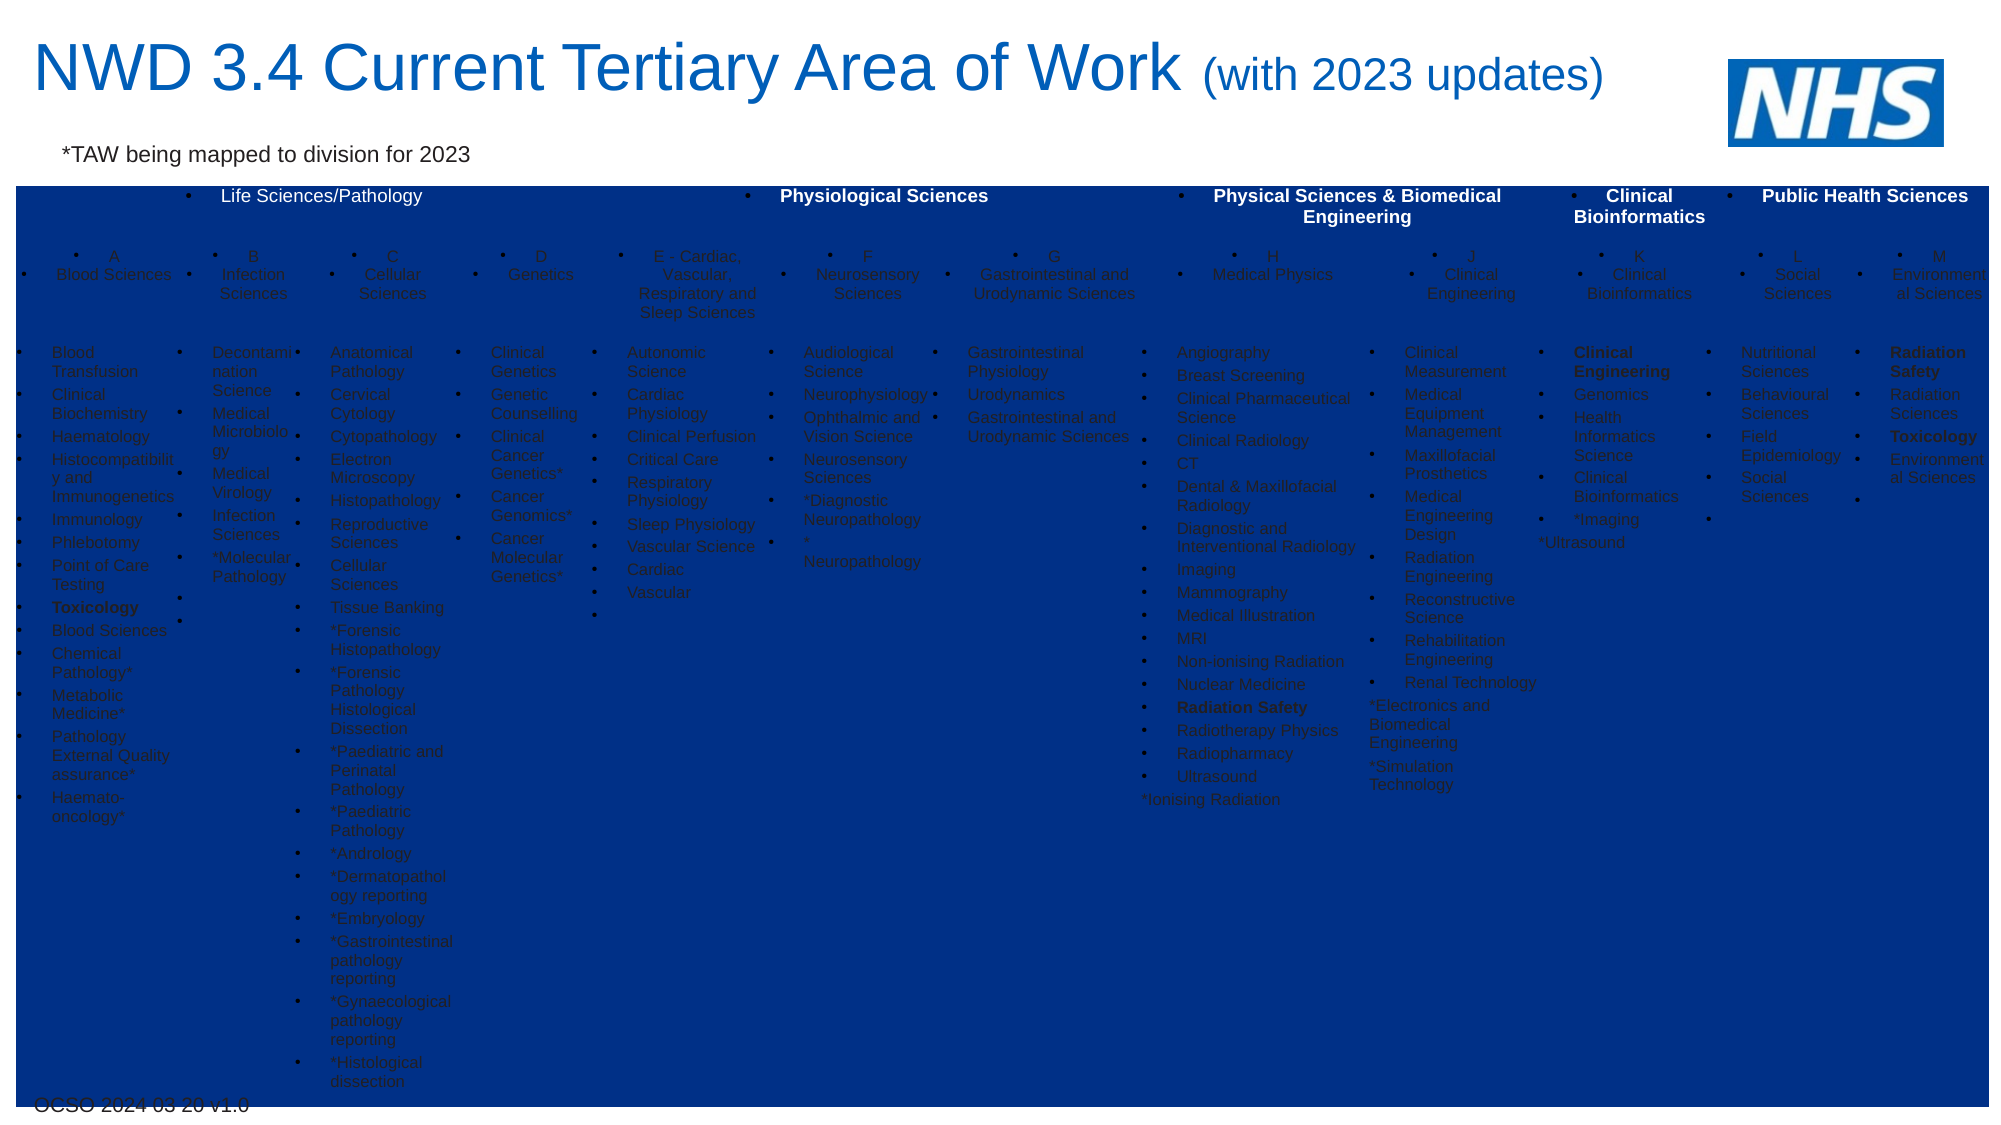

# NWD 3.4 Current Tertiary Area of Work (with 2023 updates)
*TAW being mapped to division for 2023
| Life Sciences/Pathology | | | | Physiological Sciences | | | Physical Sciences & Biomedical Engineering | | Clinical Bioinformatics | Public Health Sciences | |
| --- | --- | --- | --- | --- | --- | --- | --- | --- | --- | --- | --- |
| A Blood Sciences | B Infection Sciences | C Cellular Sciences | D Genetics | E - Cardiac, Vascular, Respiratory and Sleep Sciences | F Neurosensory Sciences | G Gastrointestinal and Urodynamic Sciences | H Medical Physics | J Clinical Engineering | K Clinical Bioinformatics | L Social Sciences | M Environmental Sciences |
| Blood Transfusion Clinical Biochemistry Haematology Histocompatibility and Immunogenetics Immunology Phlebotomy Point of Care Testing Toxicology Blood Sciences Chemical Pathology\* Metabolic Medicine\* Pathology External Quality assurance\* Haemato-oncology\* | Decontamination Science Medical Microbiology Medical Virology Infection Sciences \*Molecular Pathology | Anatomical Pathology Cervical Cytology Cytopathology Electron Microscopy Histopathology Reproductive Sciences Cellular Sciences Tissue Banking \*Forensic Histopathology \*Forensic Pathology Histological Dissection \*Paediatric and Perinatal Pathology \*Paediatric Pathology \*Andrology \*Dermatopathology reporting \*Embryology \*Gastrointestinal pathology reporting \*Gynaecological pathology reporting \*Histological dissection | Clinical Genetics Genetic Counselling Clinical Cancer Genetics\* Cancer Genomics\* Cancer Molecular Genetics\* | Autonomic Science Cardiac Physiology Clinical Perfusion Critical Care Respiratory Physiology Sleep Physiology Vascular Science Cardiac Vascular | Audiological Science Neurophysiology Ophthalmic and Vision Science Neurosensory Sciences \*Diagnostic Neuropathology \* Neuropathology | Gastrointestinal Physiology Urodynamics Gastrointestinal and Urodynamic Sciences | Angiography Breast Screening Clinical Pharmaceutical Science Clinical Radiology CT Dental & Maxillofacial Radiology Diagnostic and Interventional Radiology Imaging Mammography Medical Illustration MRI Non-ionising Radiation Nuclear Medicine Radiation Safety Radiotherapy Physics Radiopharmacy Ultrasound \*Ionising Radiation | Clinical Measurement Medical Equipment Management Maxillofacial Prosthetics Medical Engineering Design Radiation Engineering Reconstructive Science Rehabilitation Engineering Renal Technology \*Electronics and Biomedical Engineering \*Simulation Technology | Clinical Engineering Genomics Health Informatics Science Clinical Bioinformatics \*Imaging \*Ultrasound | Nutritional Sciences Behavioural Sciences Field Epidemiology Social Sciences | Radiation Safety Radiation Sciences Toxicology Environmental Sciences |
OCSO 2024 03 20 v1.0